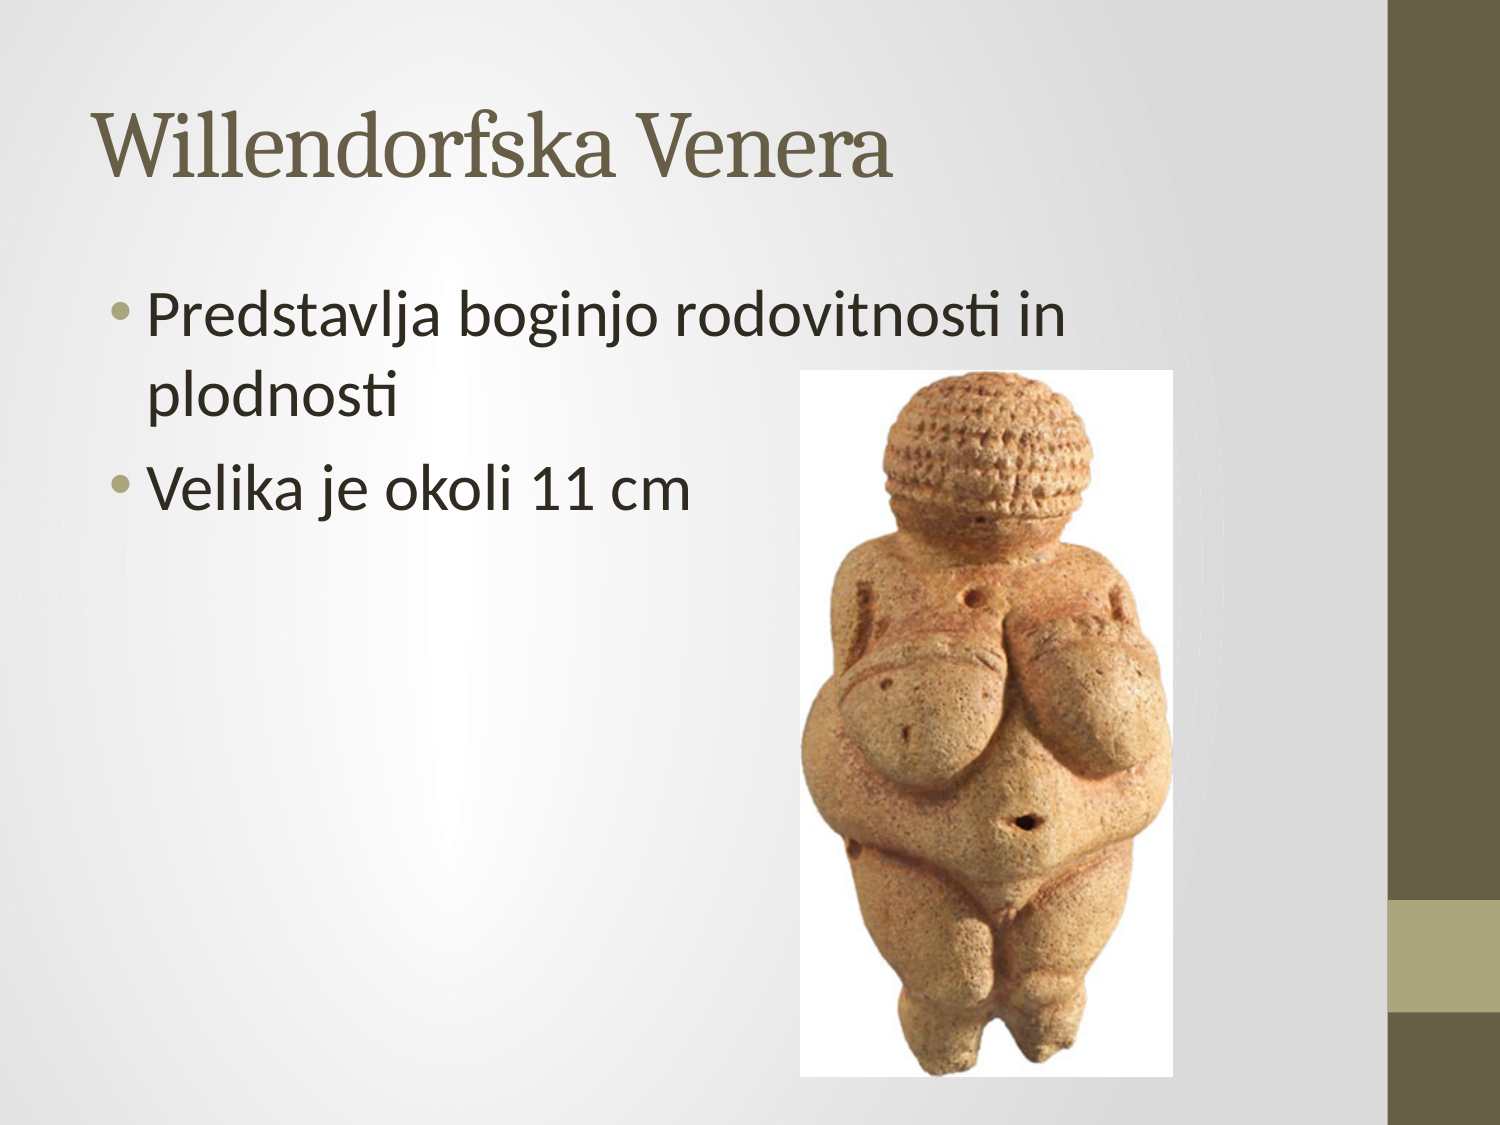

# Willendorfska Venera
Predstavlja boginjo rodovitnosti in plodnosti
Velika je okoli 11 cm